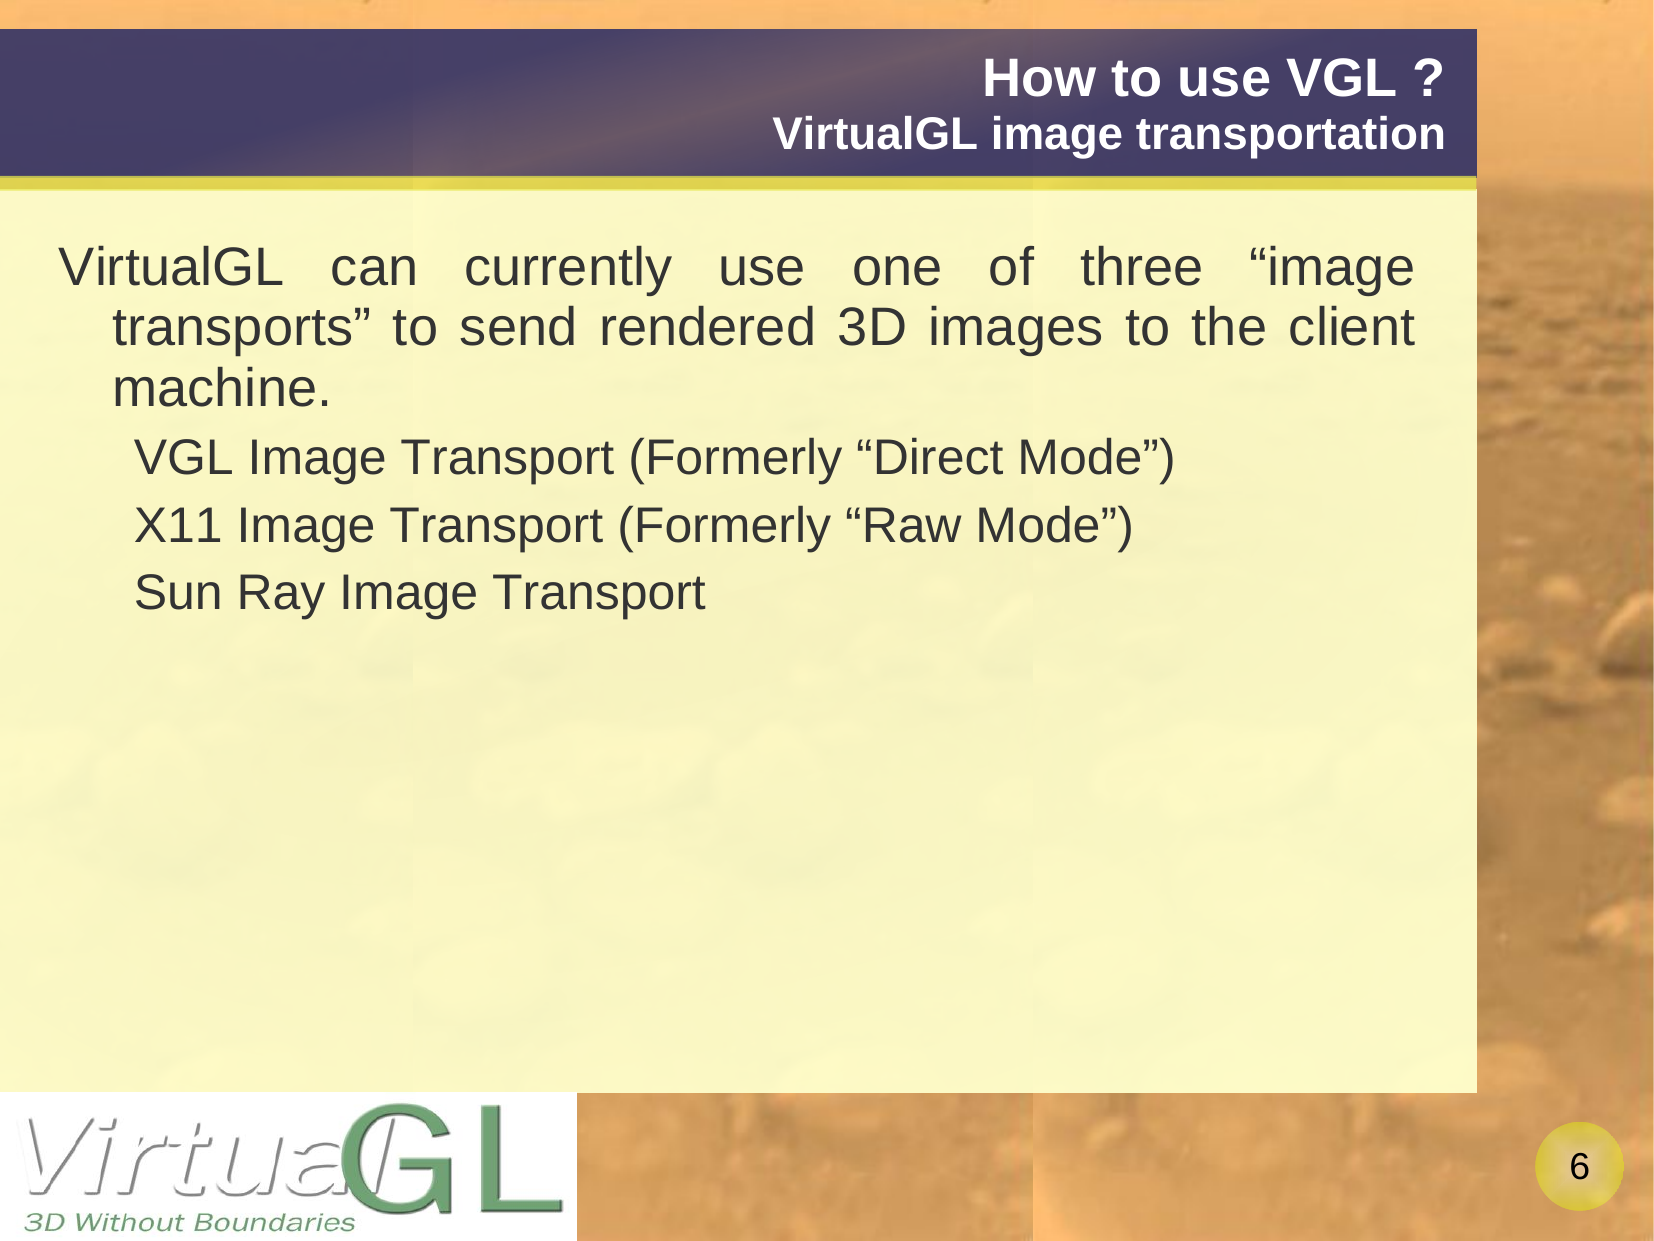

# How to use VGL ? VirtualGL image transportation
VirtualGL can currently use one of three “image transports” to send rendered 3D images to the client machine.
VGL Image Transport (Formerly “Direct Mode”)
X11 Image Transport (Formerly “Raw Mode”)
Sun Ray Image Transport